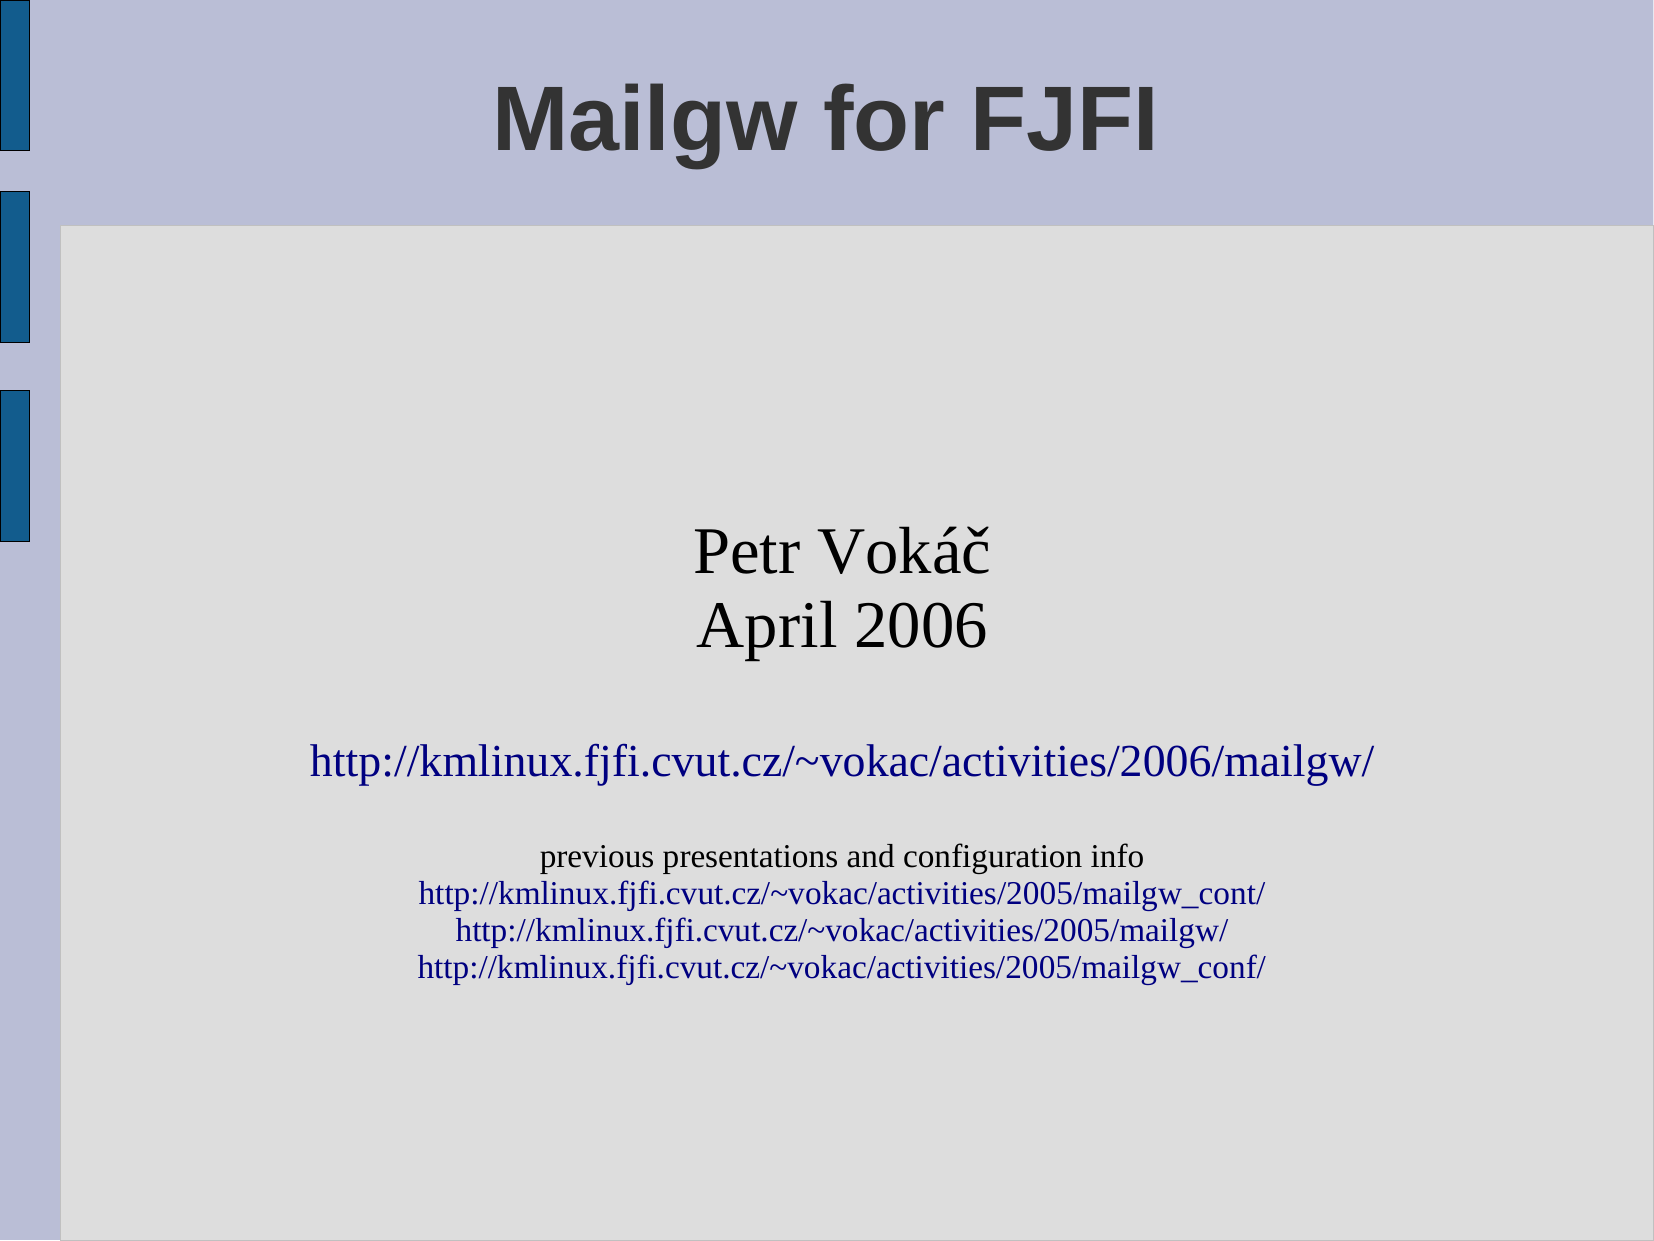

# Mailgw for FJFI
Petr Vokáč
April 2006
http://kmlinux.fjfi.cvut.cz/~vokac/activities/2006/mailgw/
previous presentations and configuration info
http://kmlinux.fjfi.cvut.cz/~vokac/activities/2005/mailgw_cont/
http://kmlinux.fjfi.cvut.cz/~vokac/activities/2005/mailgw/
http://kmlinux.fjfi.cvut.cz/~vokac/activities/2005/mailgw_conf/